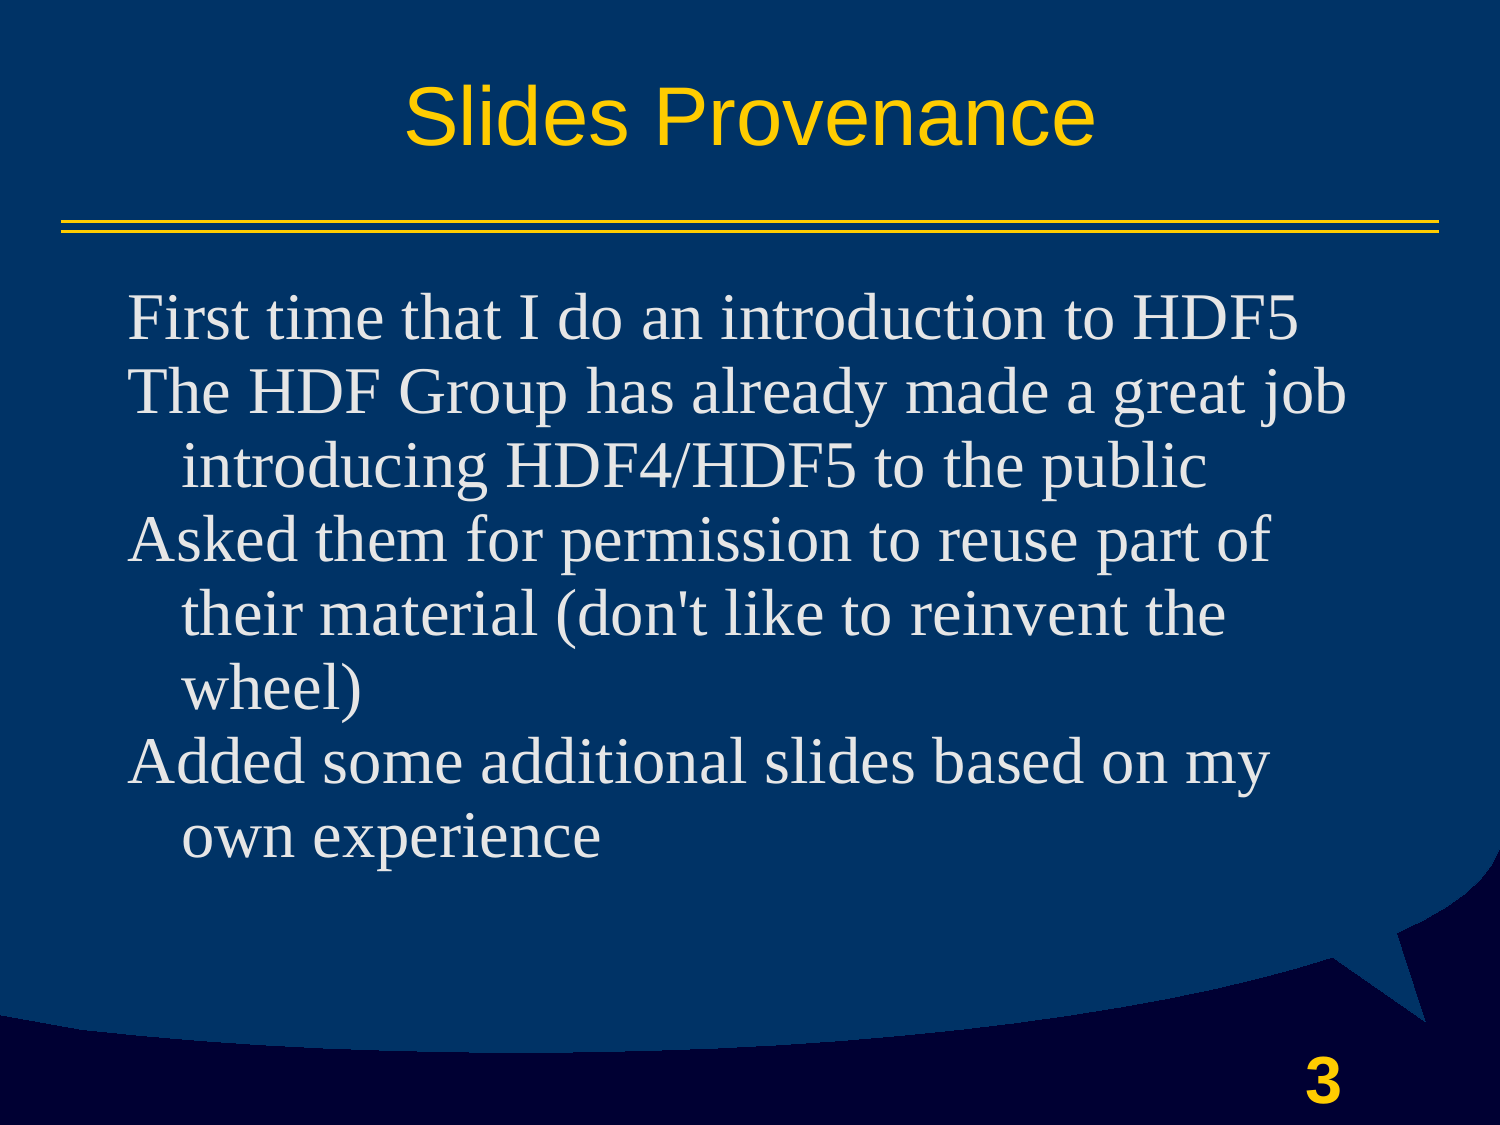

# Slides Provenance
First time that I do an introduction to HDF5
The HDF Group has already made a great job introducing HDF4/HDF5 to the public
Asked them for permission to reuse part of their material (don't like to reinvent the wheel)
Added some additional slides based on my own experience